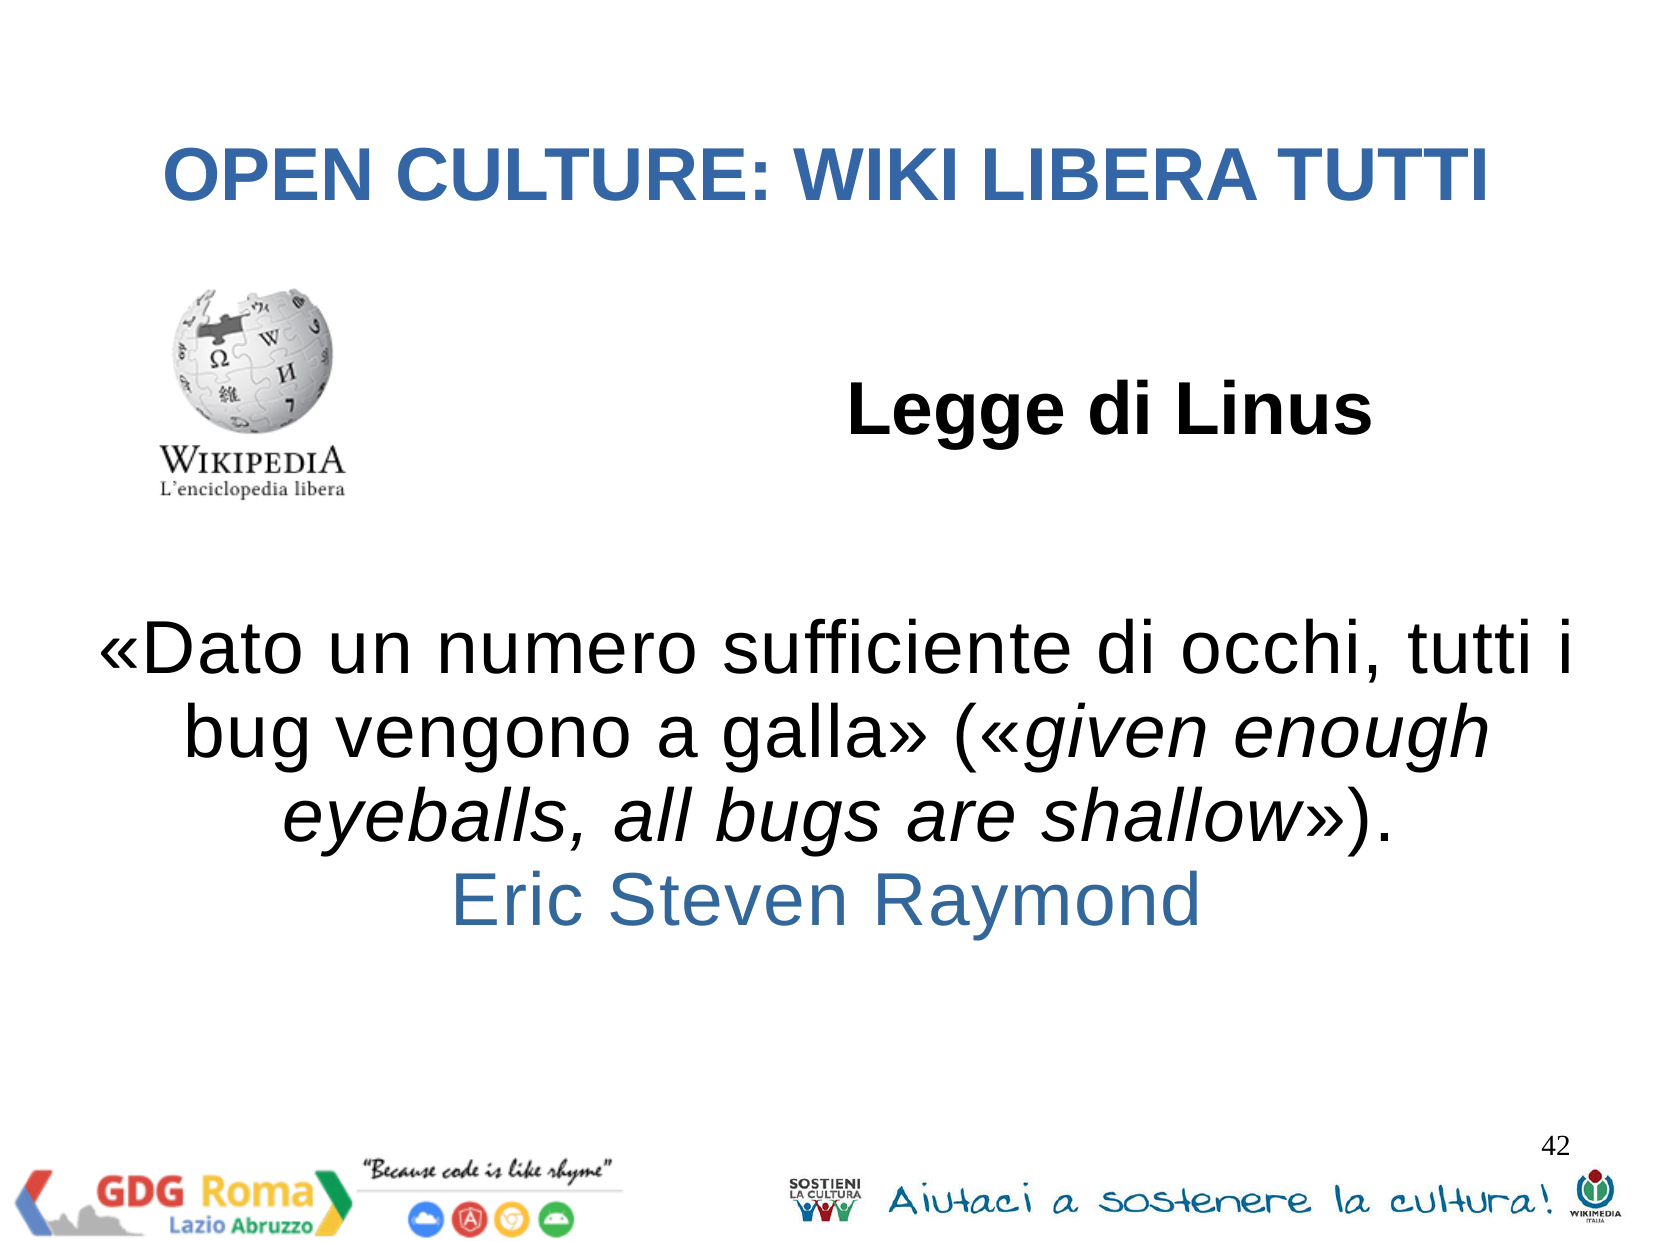

OPEN CULTURE: WIKI LIBERA TUTTI
#
Legge di Linus
«Dato un numero sufficiente di occhi, tutti i bug vengono a galla» («given enough eyeballs, all bugs are shallow»).
Eric Steven Raymond
42